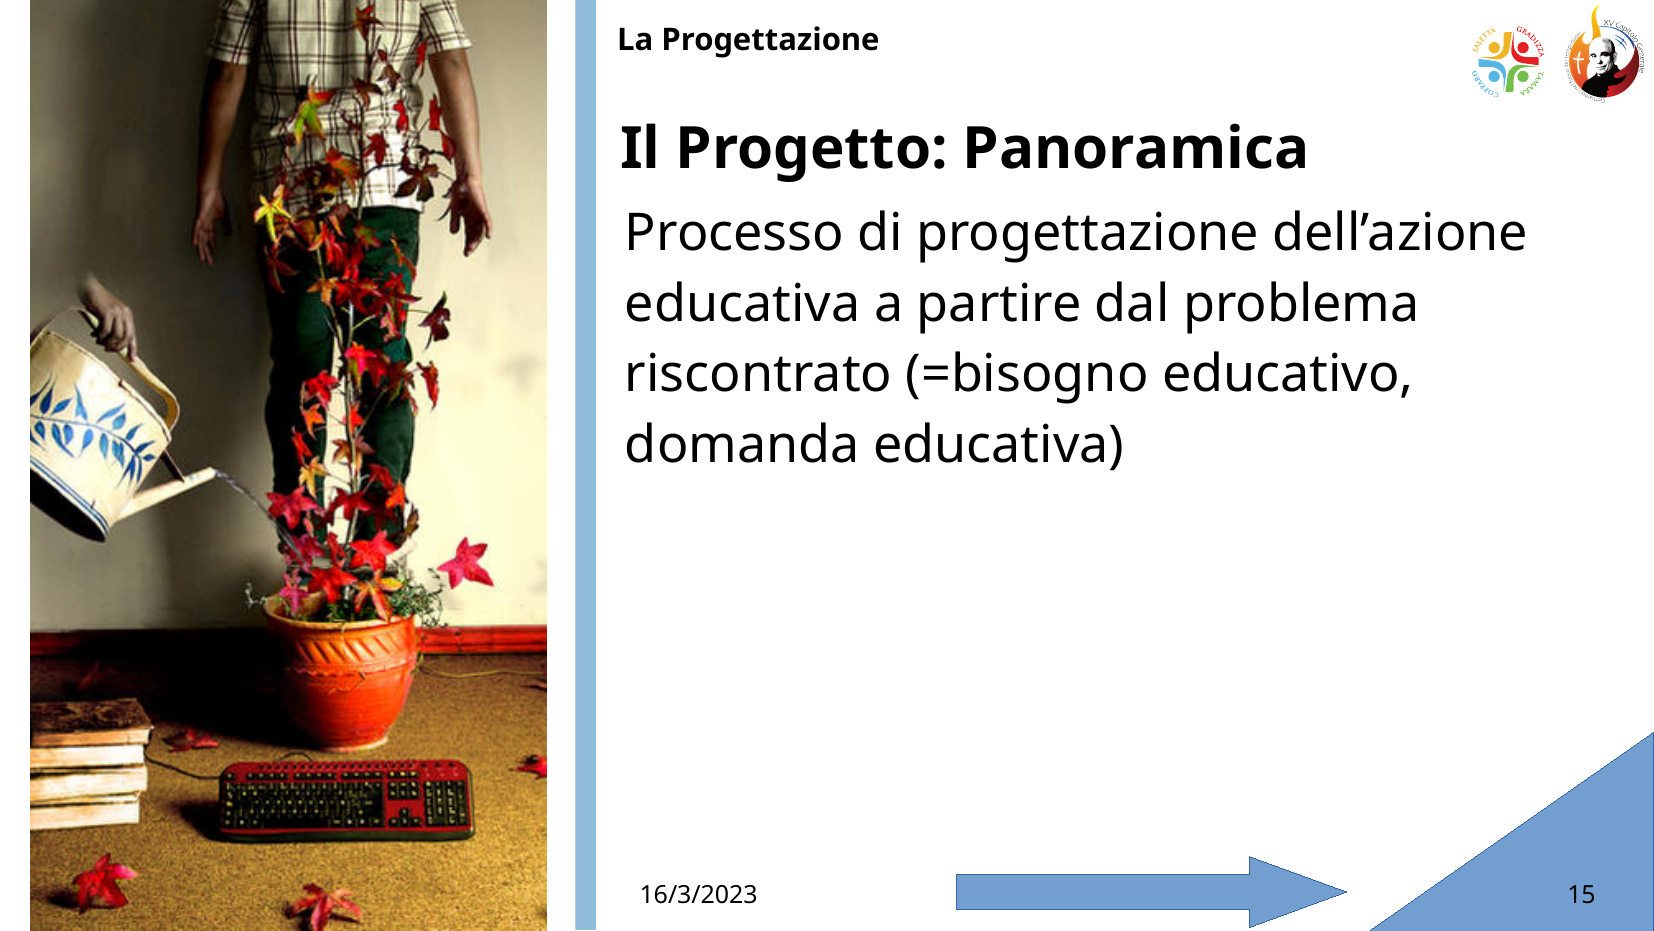

La Progettazione
Il Progetto: Panoramica
# Processo di progettazione dell’azione educativa a partire dal problema riscontrato (=bisogno educativo, domanda educativa)